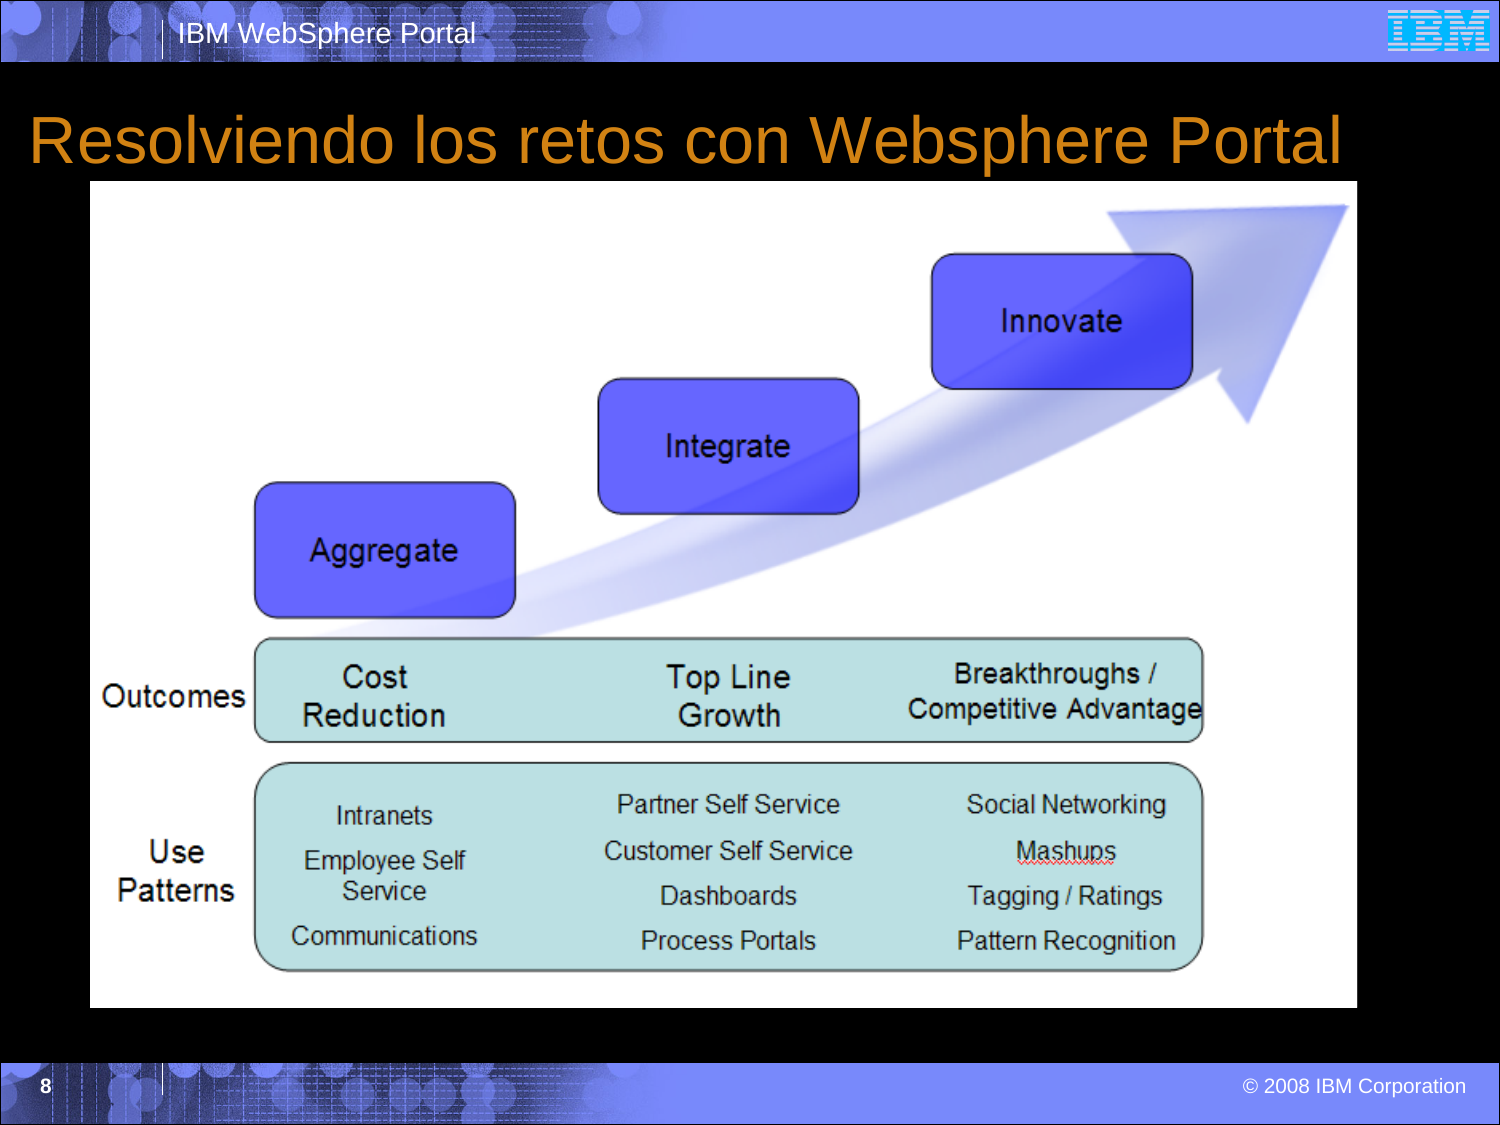

# Resolviendo los retos con Websphere Portal
8